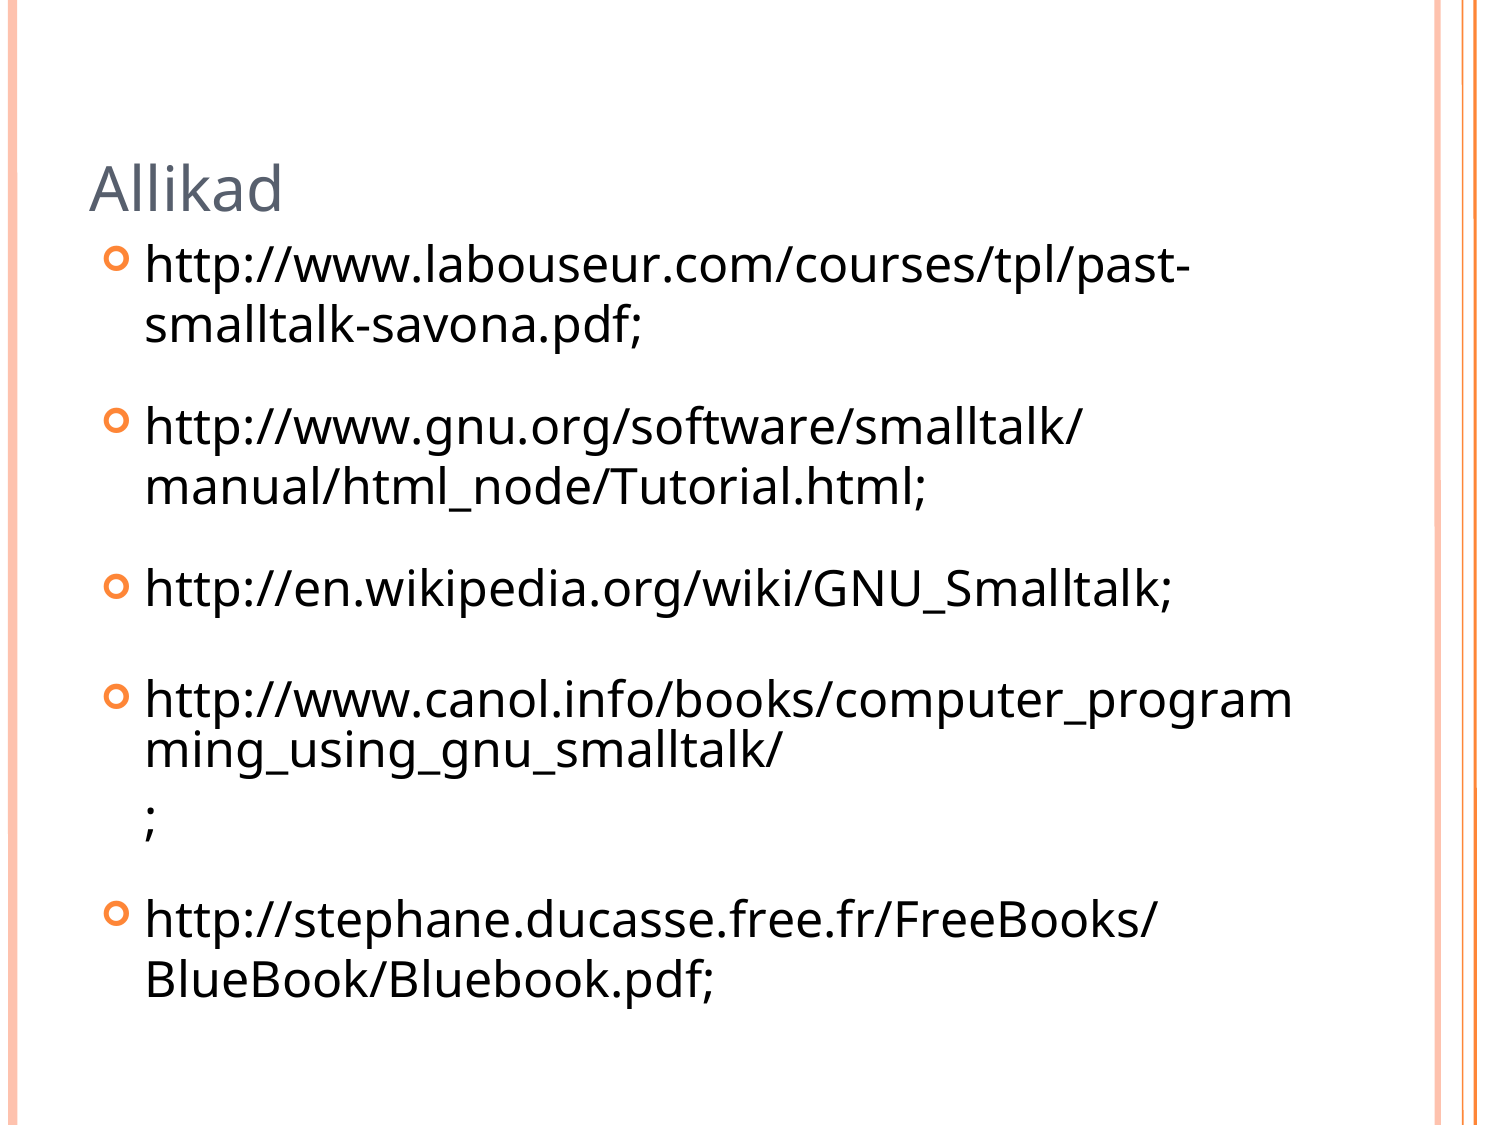

# Allikad
http://www.labouseur.com/courses/tpl/past-smalltalk-savona.pdf;
http://www.gnu.org/software/smalltalk/manual/html_node/Tutorial.html;
http://en.wikipedia.org/wiki/GNU_Smalltalk;
http://www.canol.info/books/computer_programming_using_gnu_smalltalk/;
http://stephane.ducasse.free.fr/FreeBooks/BlueBook/Bluebook.pdf;